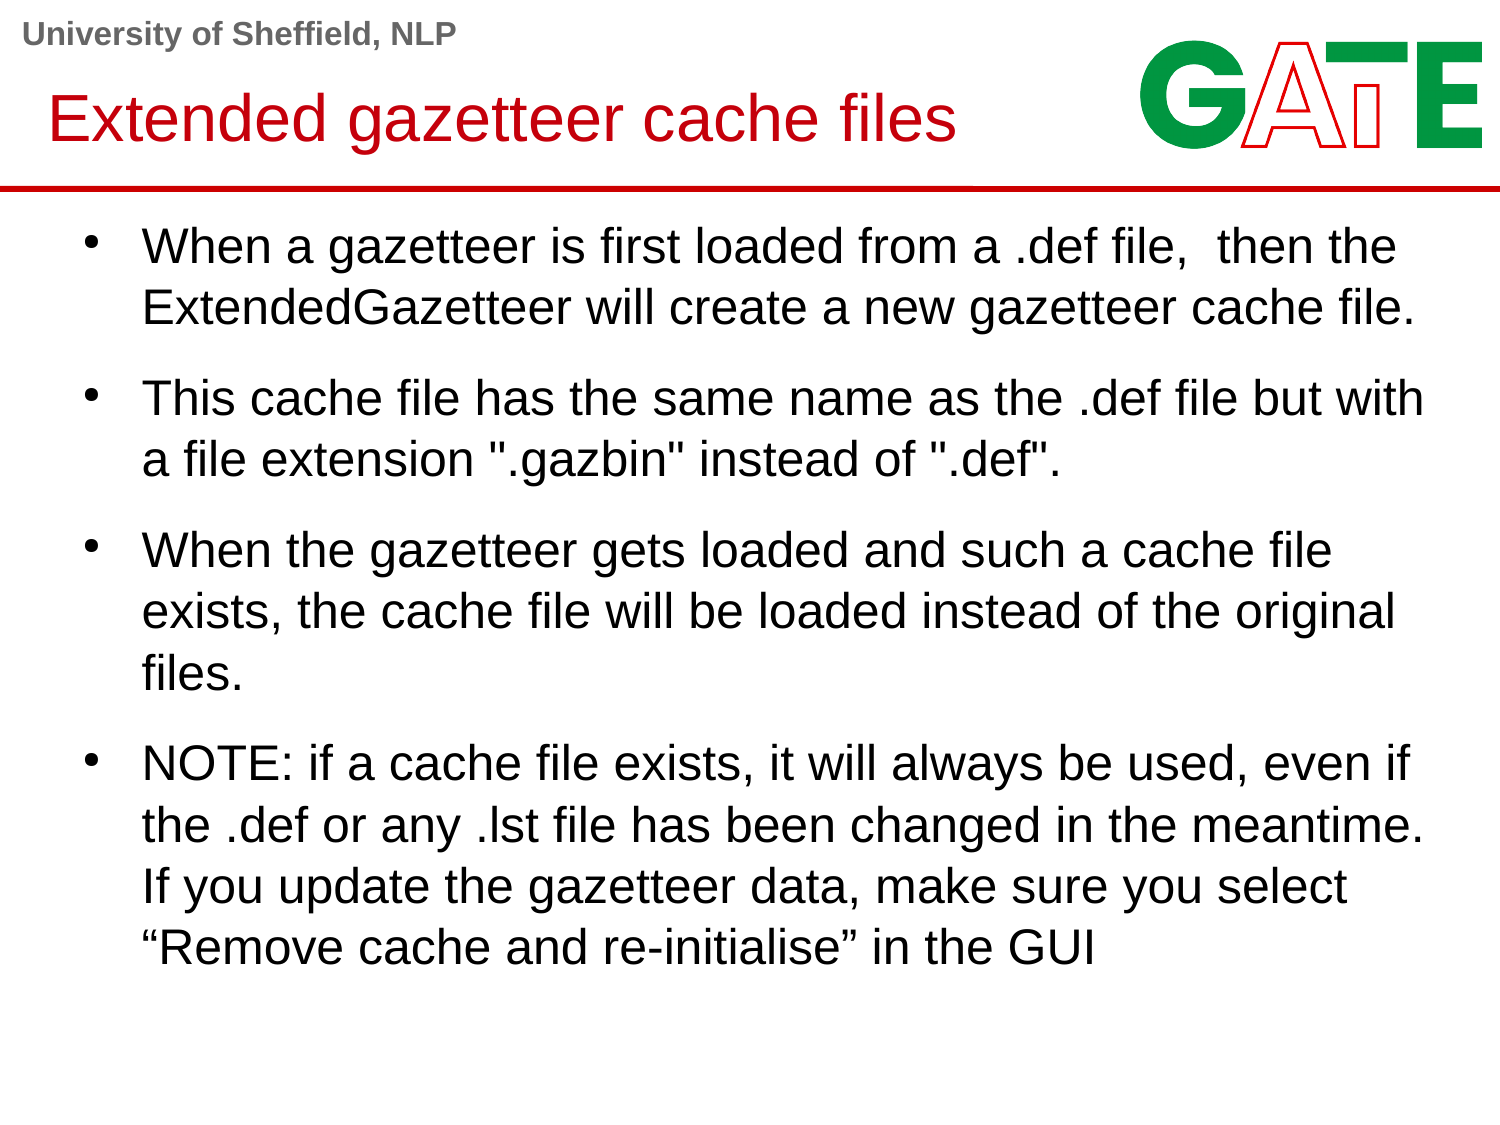

# Extended gazetteer cache files
When a gazetteer is first loaded from a .def file, then the ExtendedGazetteer will create a new gazetteer cache file.
This cache file has the same name as the .def file but with a file extension ".gazbin" instead of ".def".
When the gazetteer gets loaded and such a cache file exists, the cache file will be loaded instead of the original files.
NOTE: if a cache file exists, it will always be used, even if the .def or any .lst file has been changed in the meantime. If you update the gazetteer data, make sure you select “Remove cache and re-initialise” in the GUI